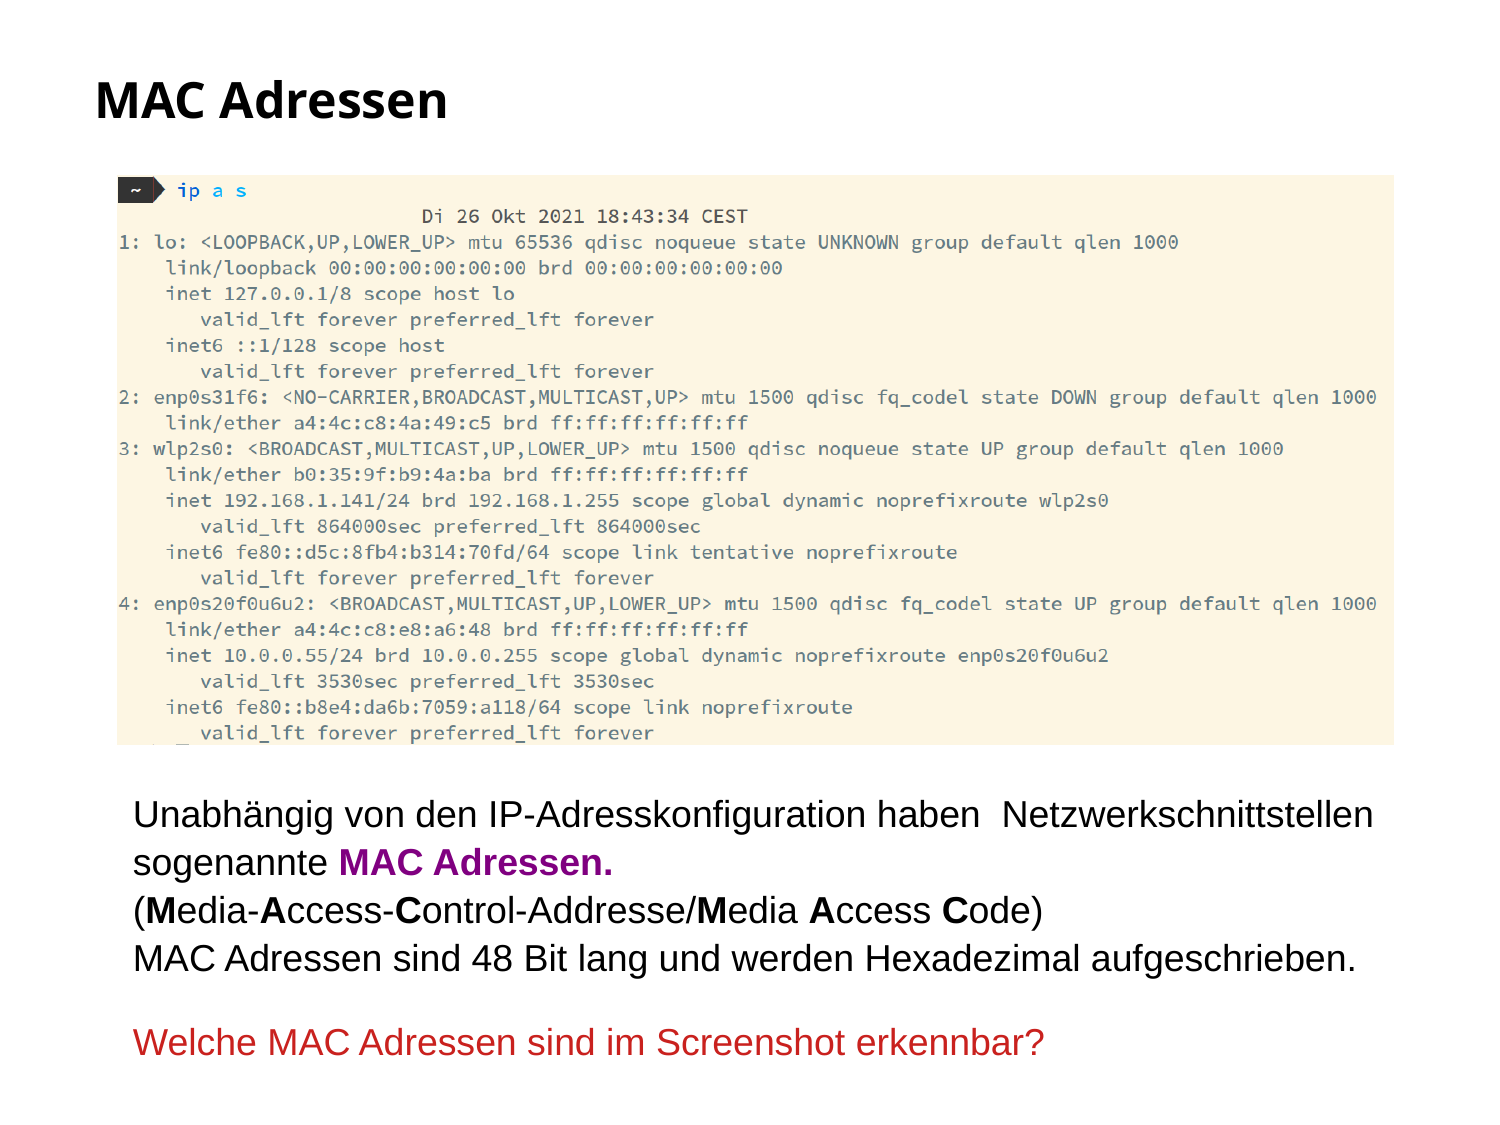

# MAC Adressen
Unabhängig von den IP-Adresskonfiguration haben Netzwerkschnittstellen sogenannte MAC Adressen.
(Media-Access-Control-Addresse/Media Access Code)
MAC Adressen sind 48 Bit lang und werden Hexadezimal aufgeschrieben.
Welche MAC Adressen sind im Screenshot erkennbar?